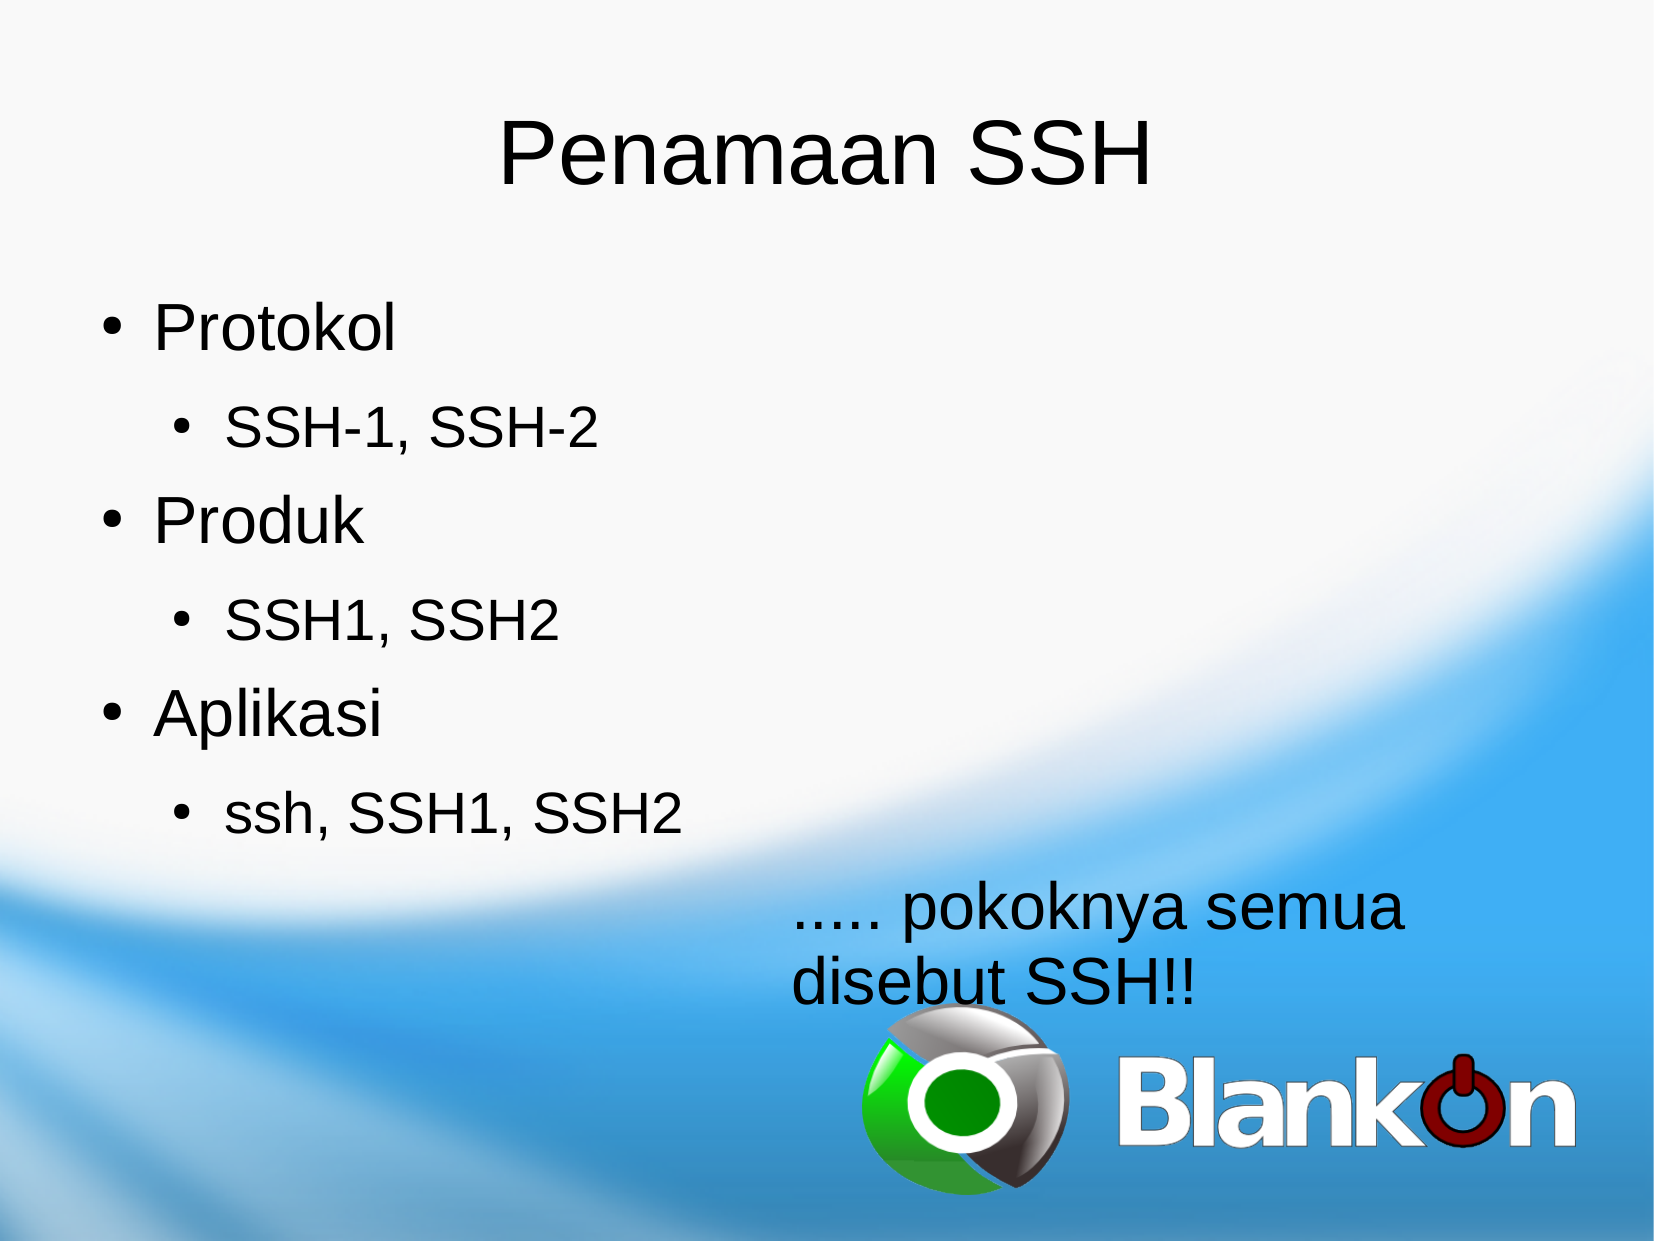

# Penamaan SSH
Protokol
SSH-1, SSH-2
Produk
SSH1, SSH2
Aplikasi
ssh, SSH1, SSH2
..... pokoknya semua disebut SSH!!